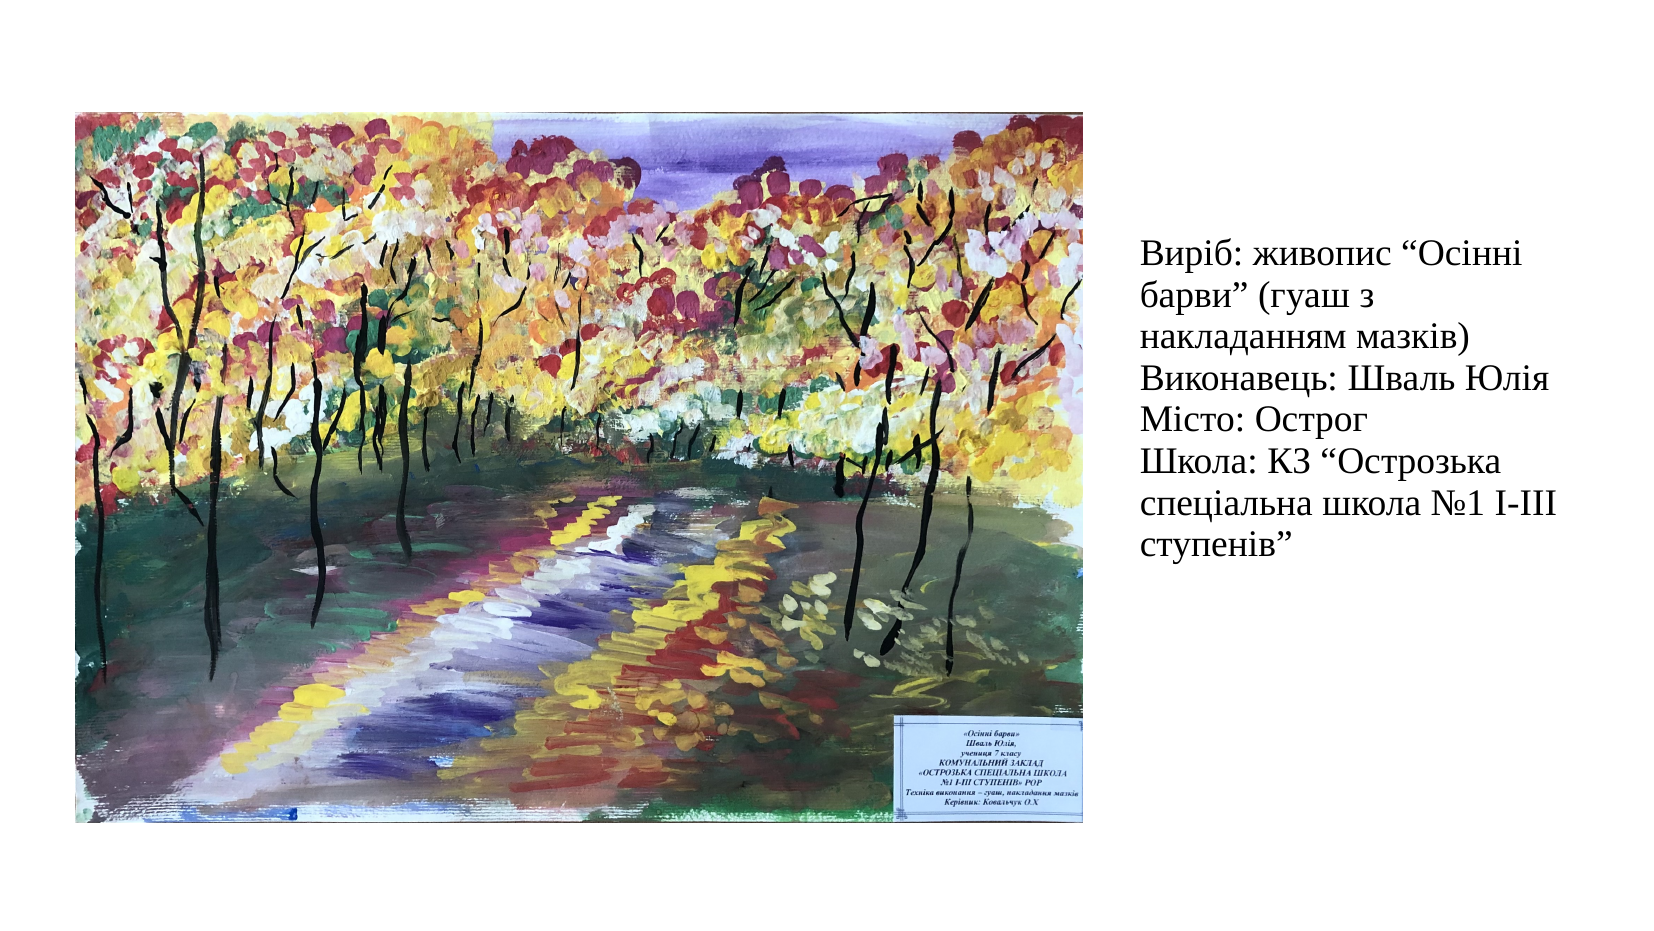

Виріб: живопис “Осінні барви” (гуаш з накладанням мазків)
Виконавець: Шваль Юлія
Місто: Острог
Школа: КЗ “Острозька спеціальна школа №1 I-III ступенів”